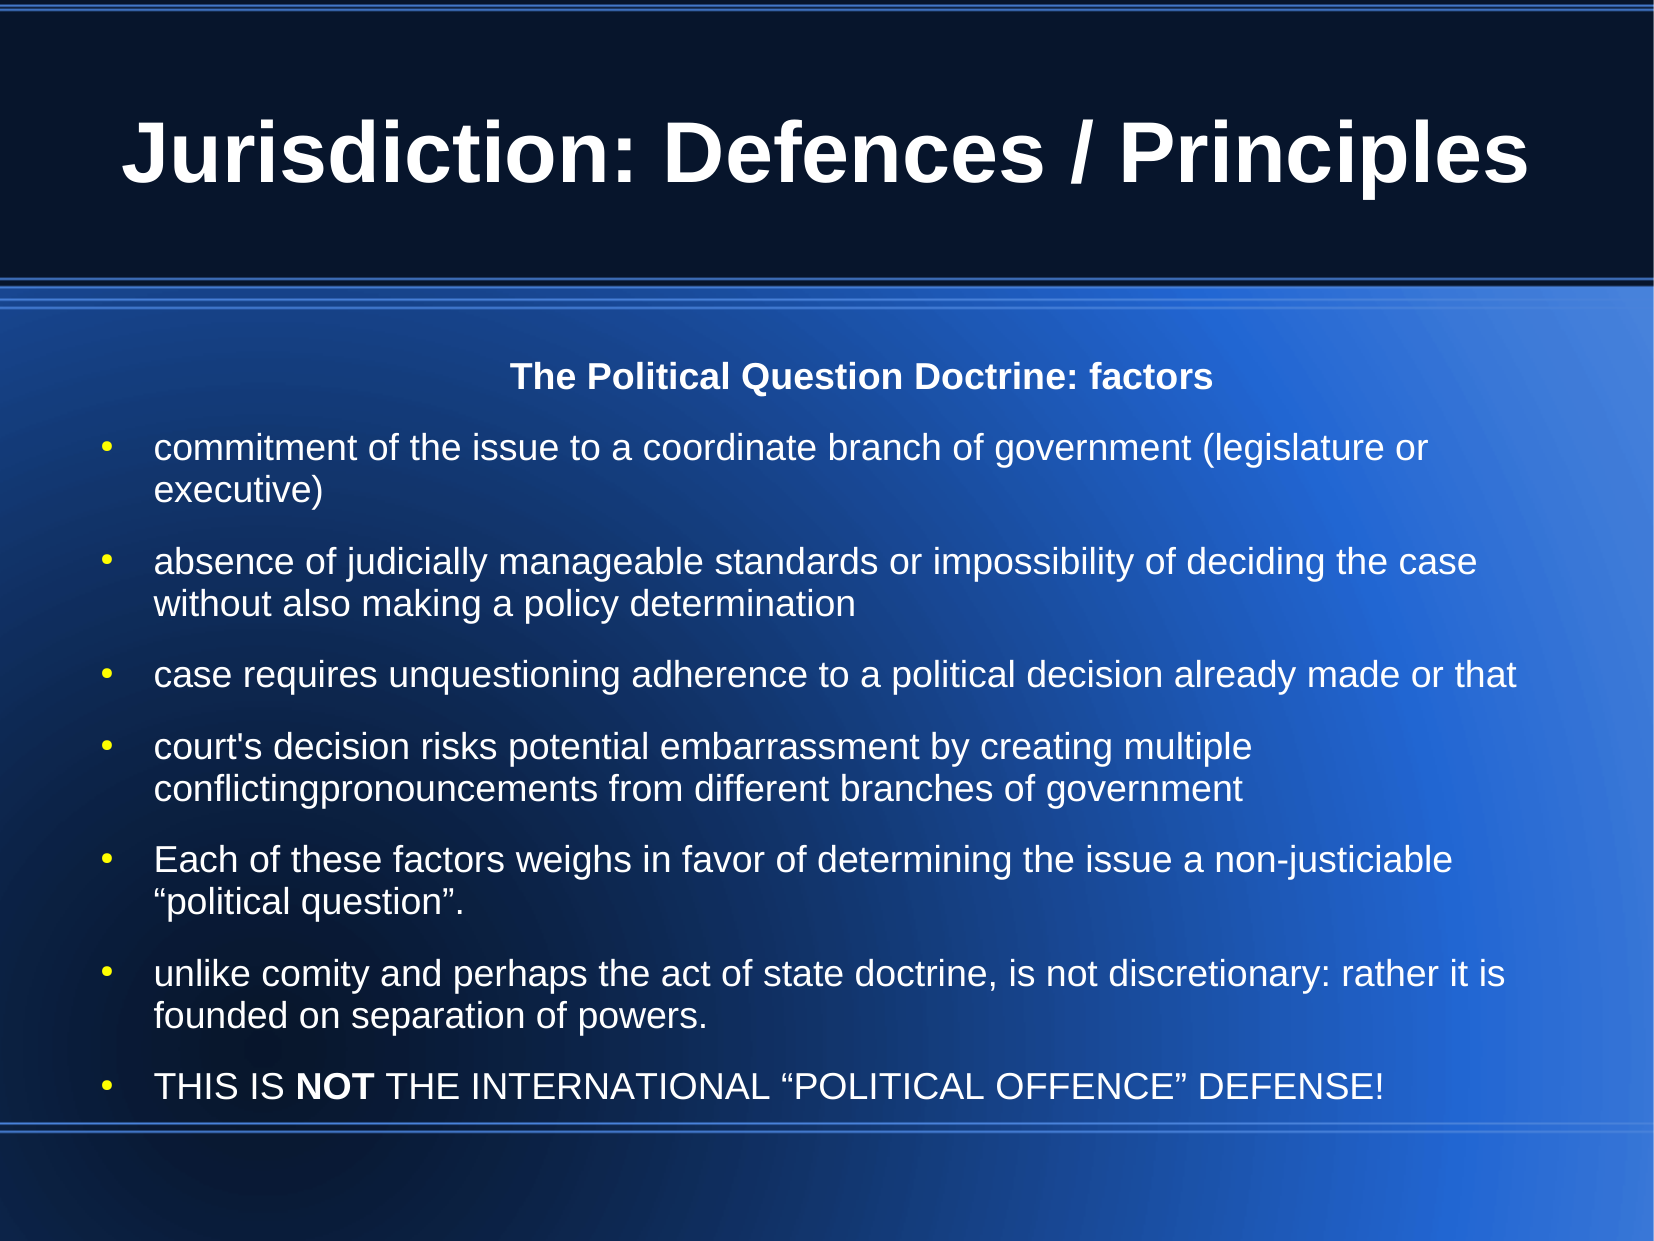

# Jurisdiction: Defences / Principles
The Political Question Doctrine: factors
commitment of the issue to a coordinate branch of government (legislature or executive)
absence of judicially manageable standards or impossibility of deciding the case without also making a policy determination
case requires unquestioning adherence to a political decision already made or that
court's decision risks potential embarrassment by creating multiple conflictingpronouncements from different branches of government
Each of these factors weighs in favor of determining the issue a non-justiciable “political question”.
unlike comity and perhaps the act of state doctrine, is not discretionary: rather it is founded on separation of powers.
THIS IS NOT THE INTERNATIONAL “POLITICAL OFFENCE” DEFENSE!